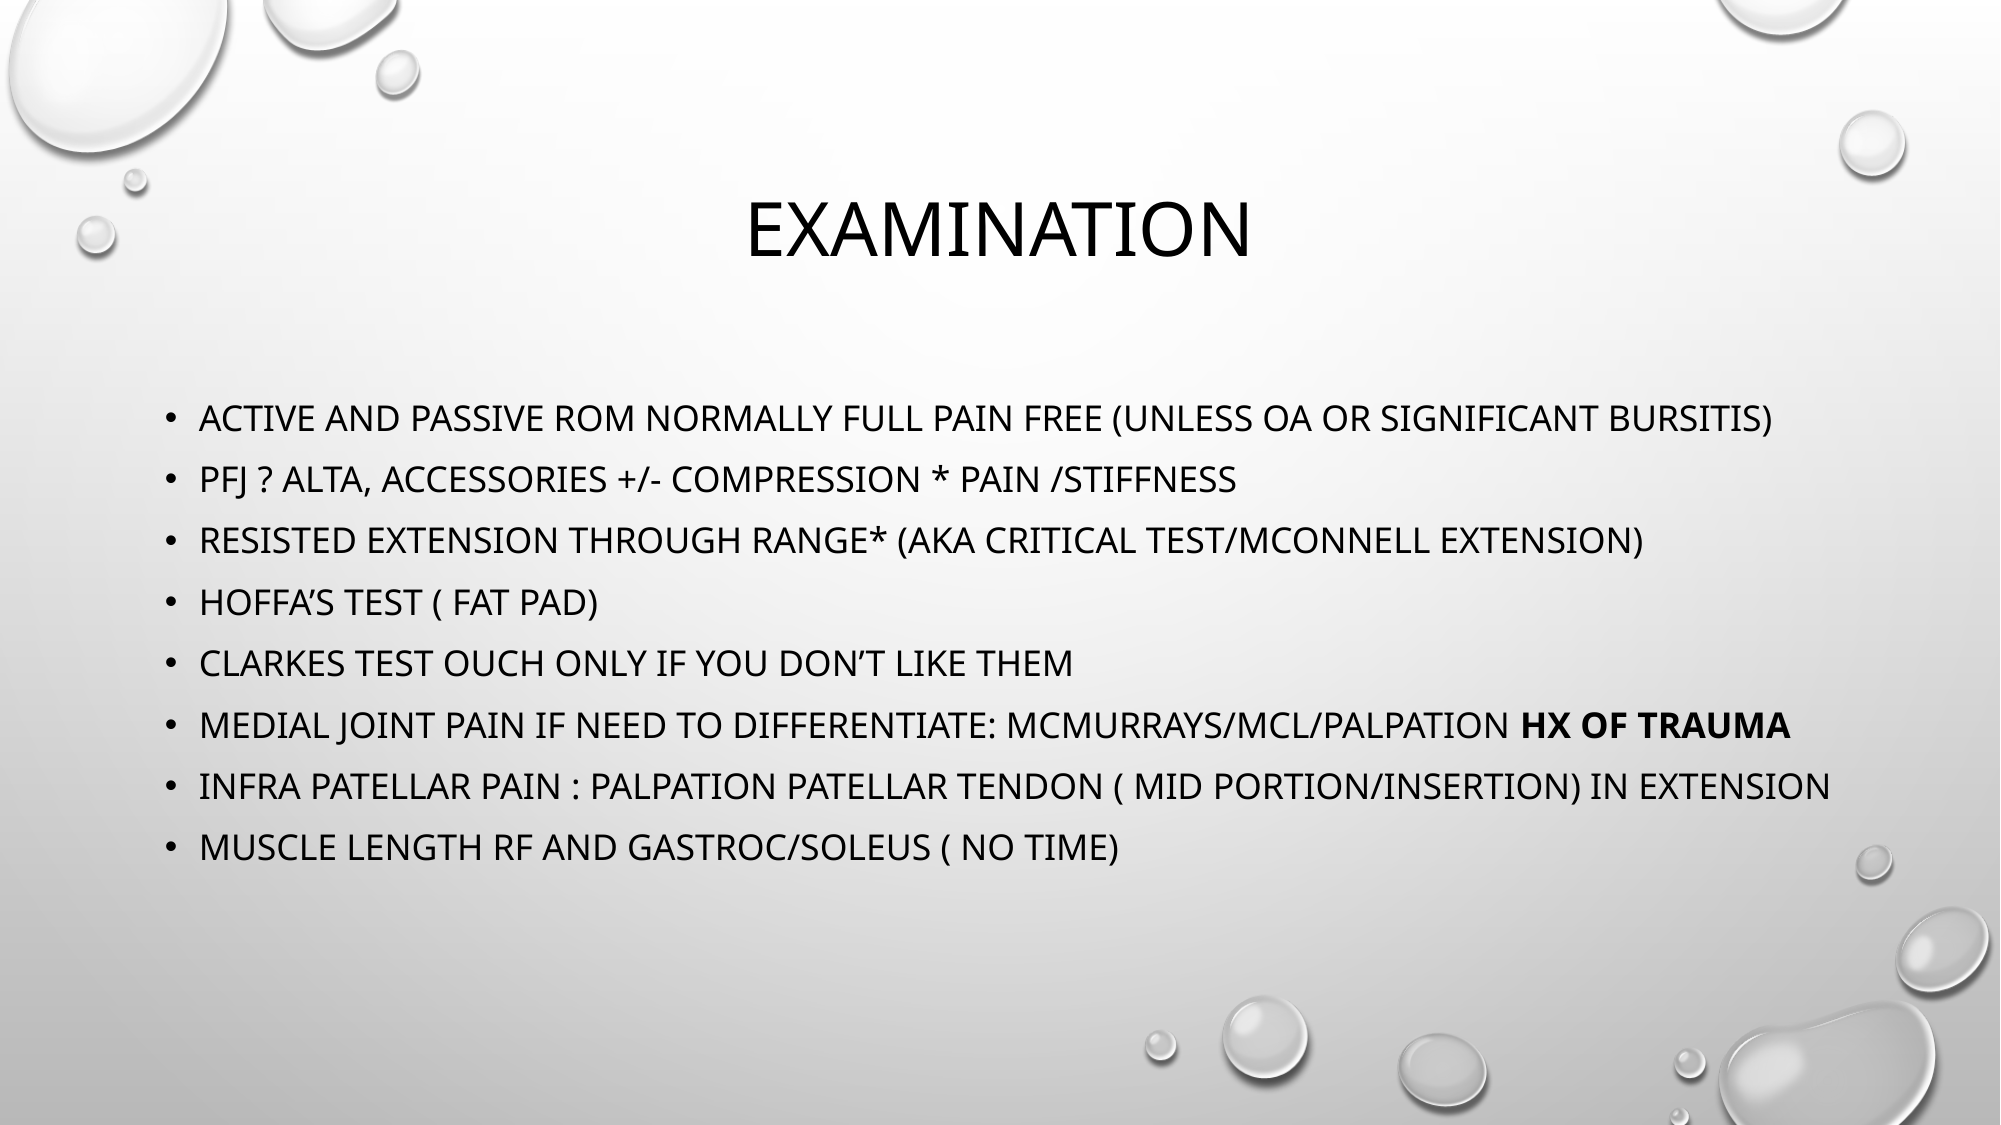

# examination
Active and passive Rom normally full pain free (unless OA or significant bursitis)
PFJ ? Alta, accessories +/- compression * pain /stiffness
Resisted extension through range* (AKA critical test/mconnell extension)
Hoffa’s test ( fat pad)
Clarkes test ouch only if you don’t like them
Medial joint pain if need to differentiate: mcmurrays/MCL/palpation Hx of trauma
Infra patellar pain : Palpation patellar tendon ( mid portion/insertion) in extension
Muscle length rf and gastroc/soleus ( no time)